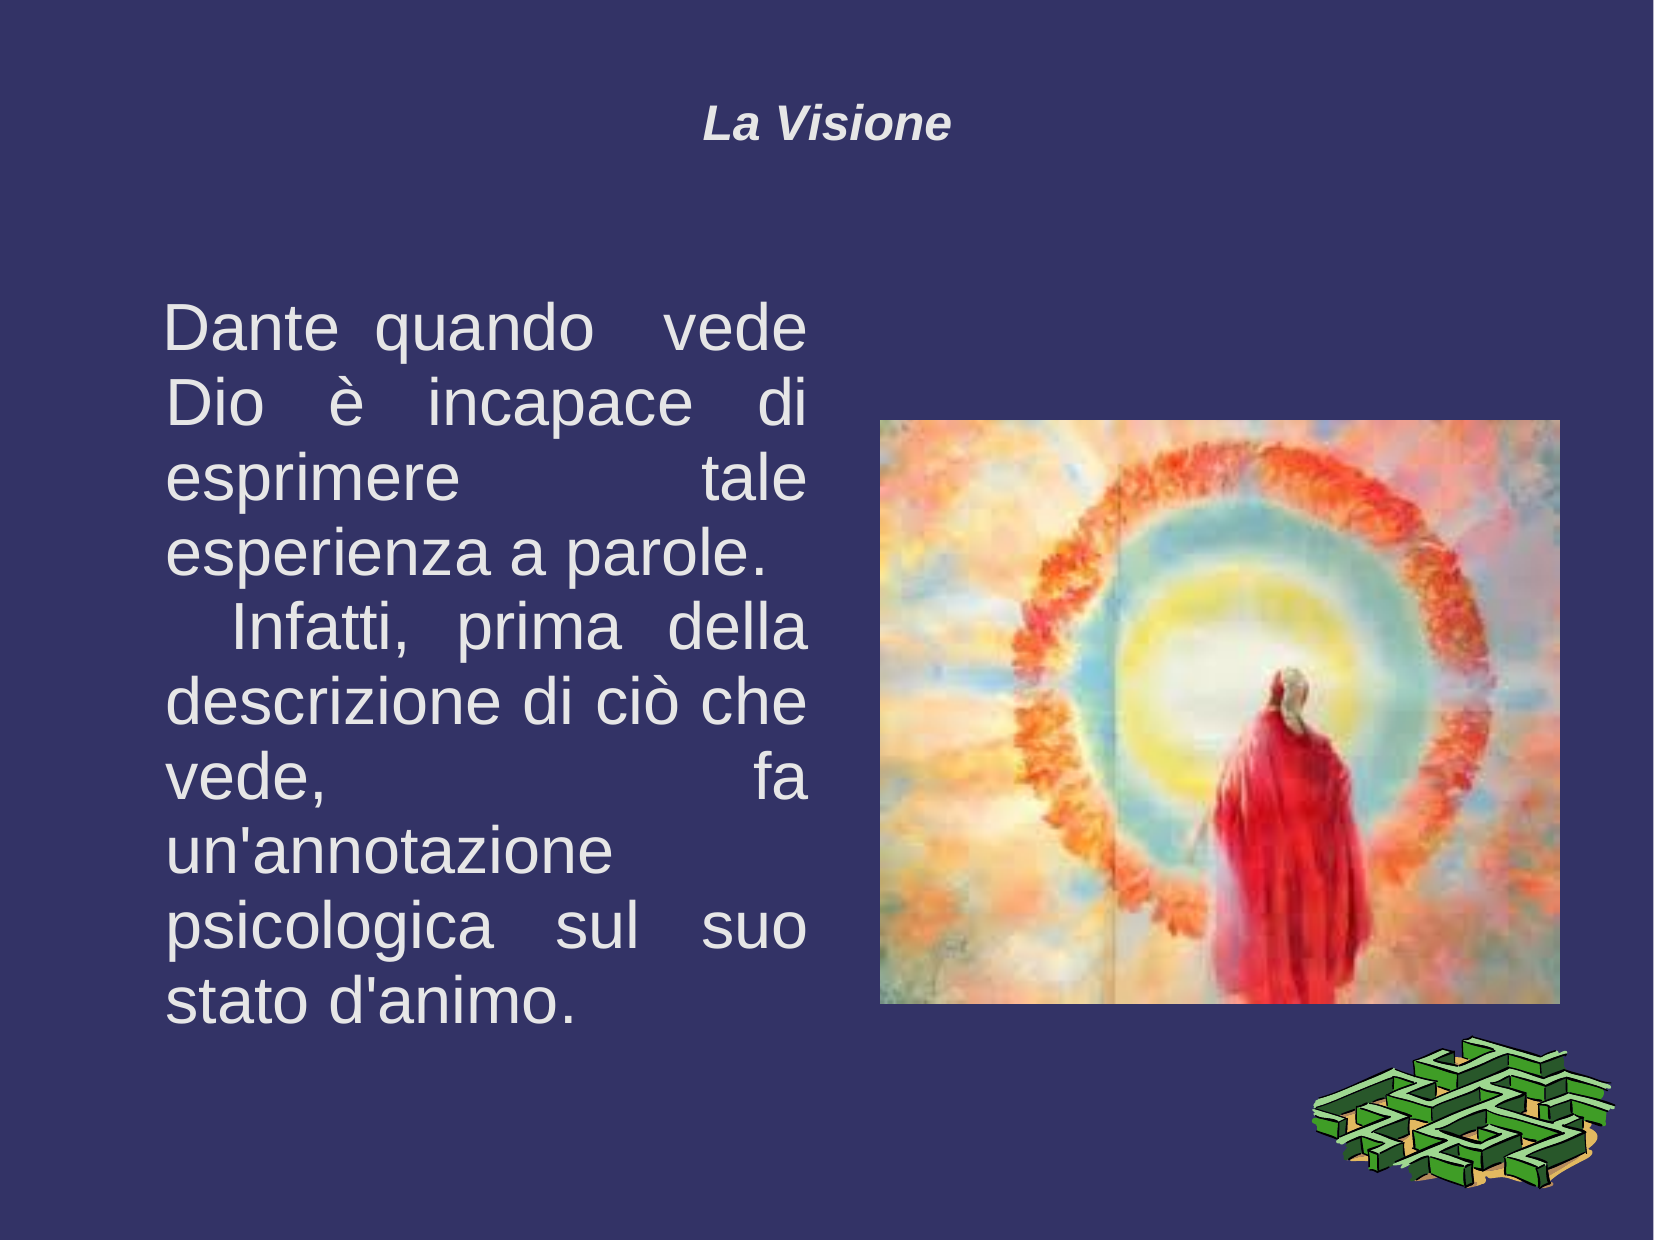

# La Visione
 Dante quando vede Dio è incapace di esprimere tale esperienza a parole.
 Infatti, prima della descrizione di ciò che vede, fa un'annotazione psicologica sul suo stato d'animo.